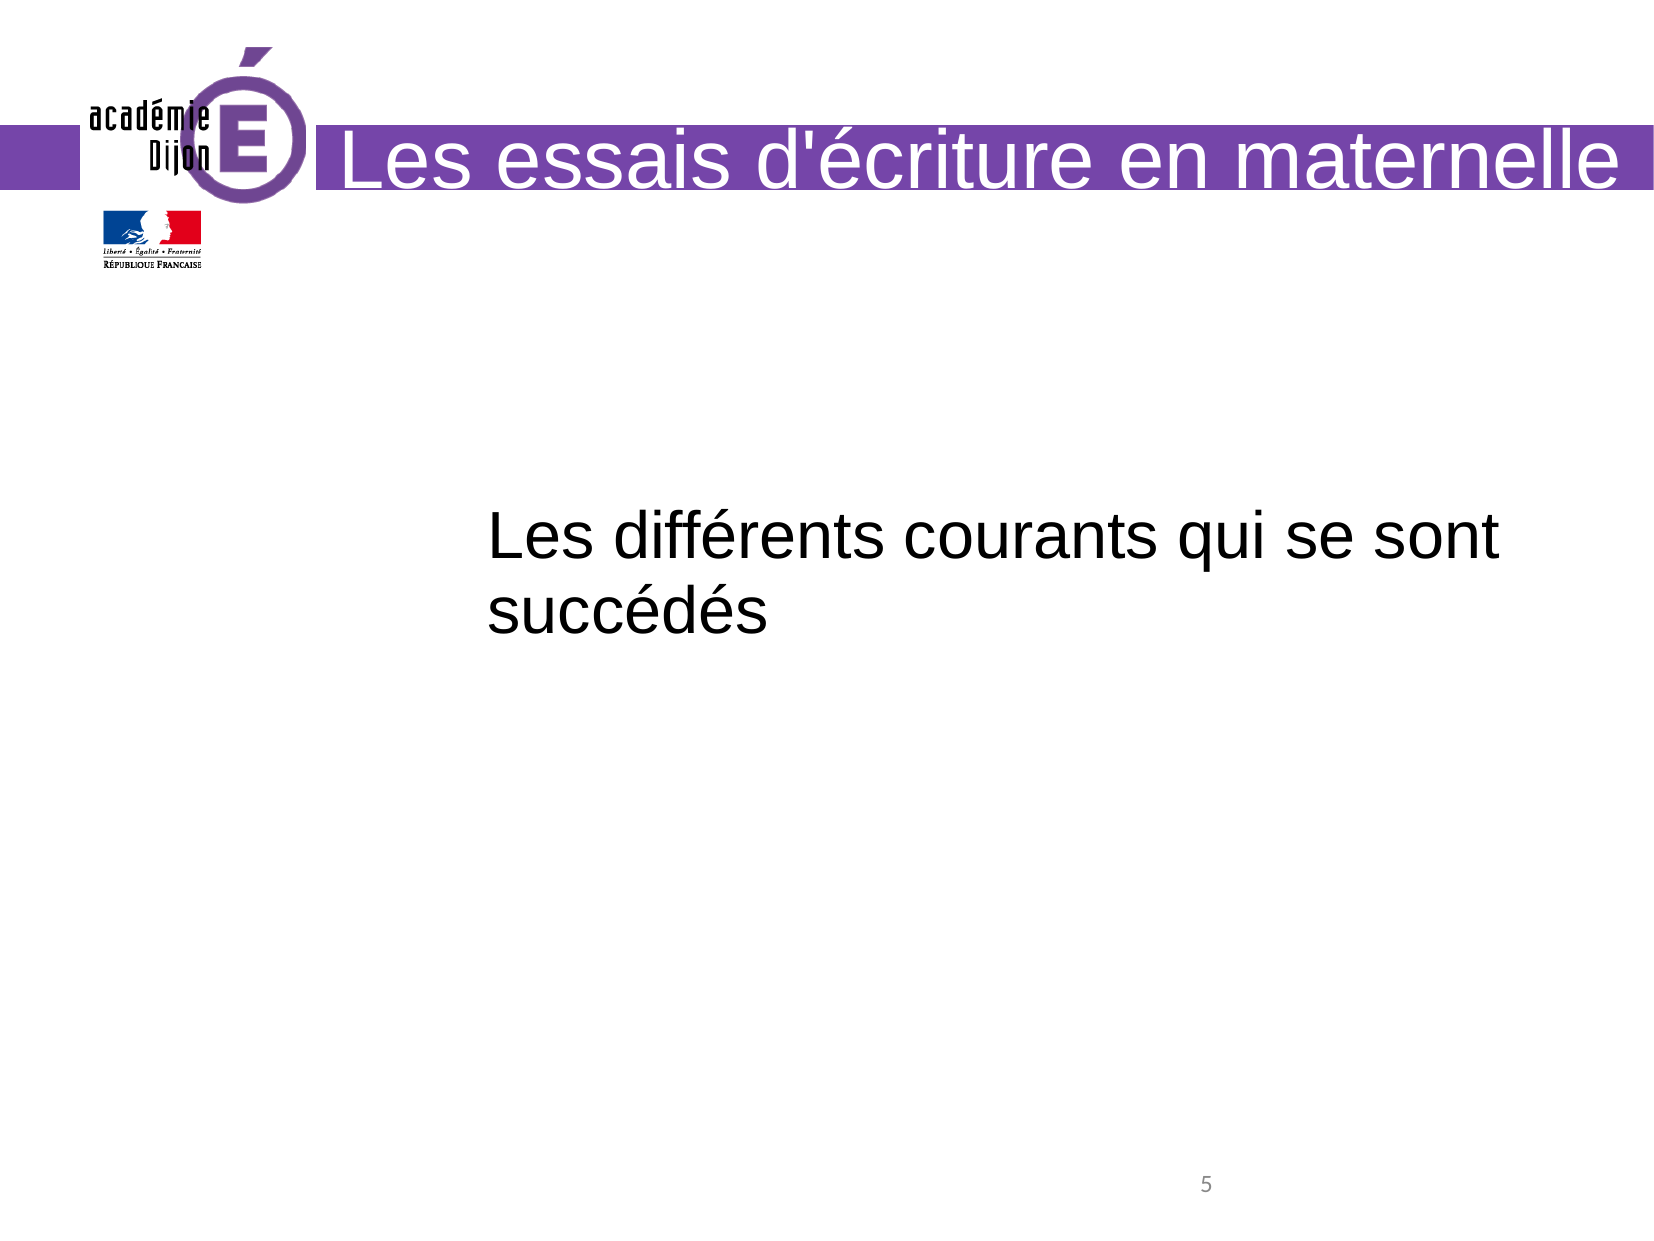

# Les essais d'écriture en maternelle
Les différents courants qui se sont succédés
5